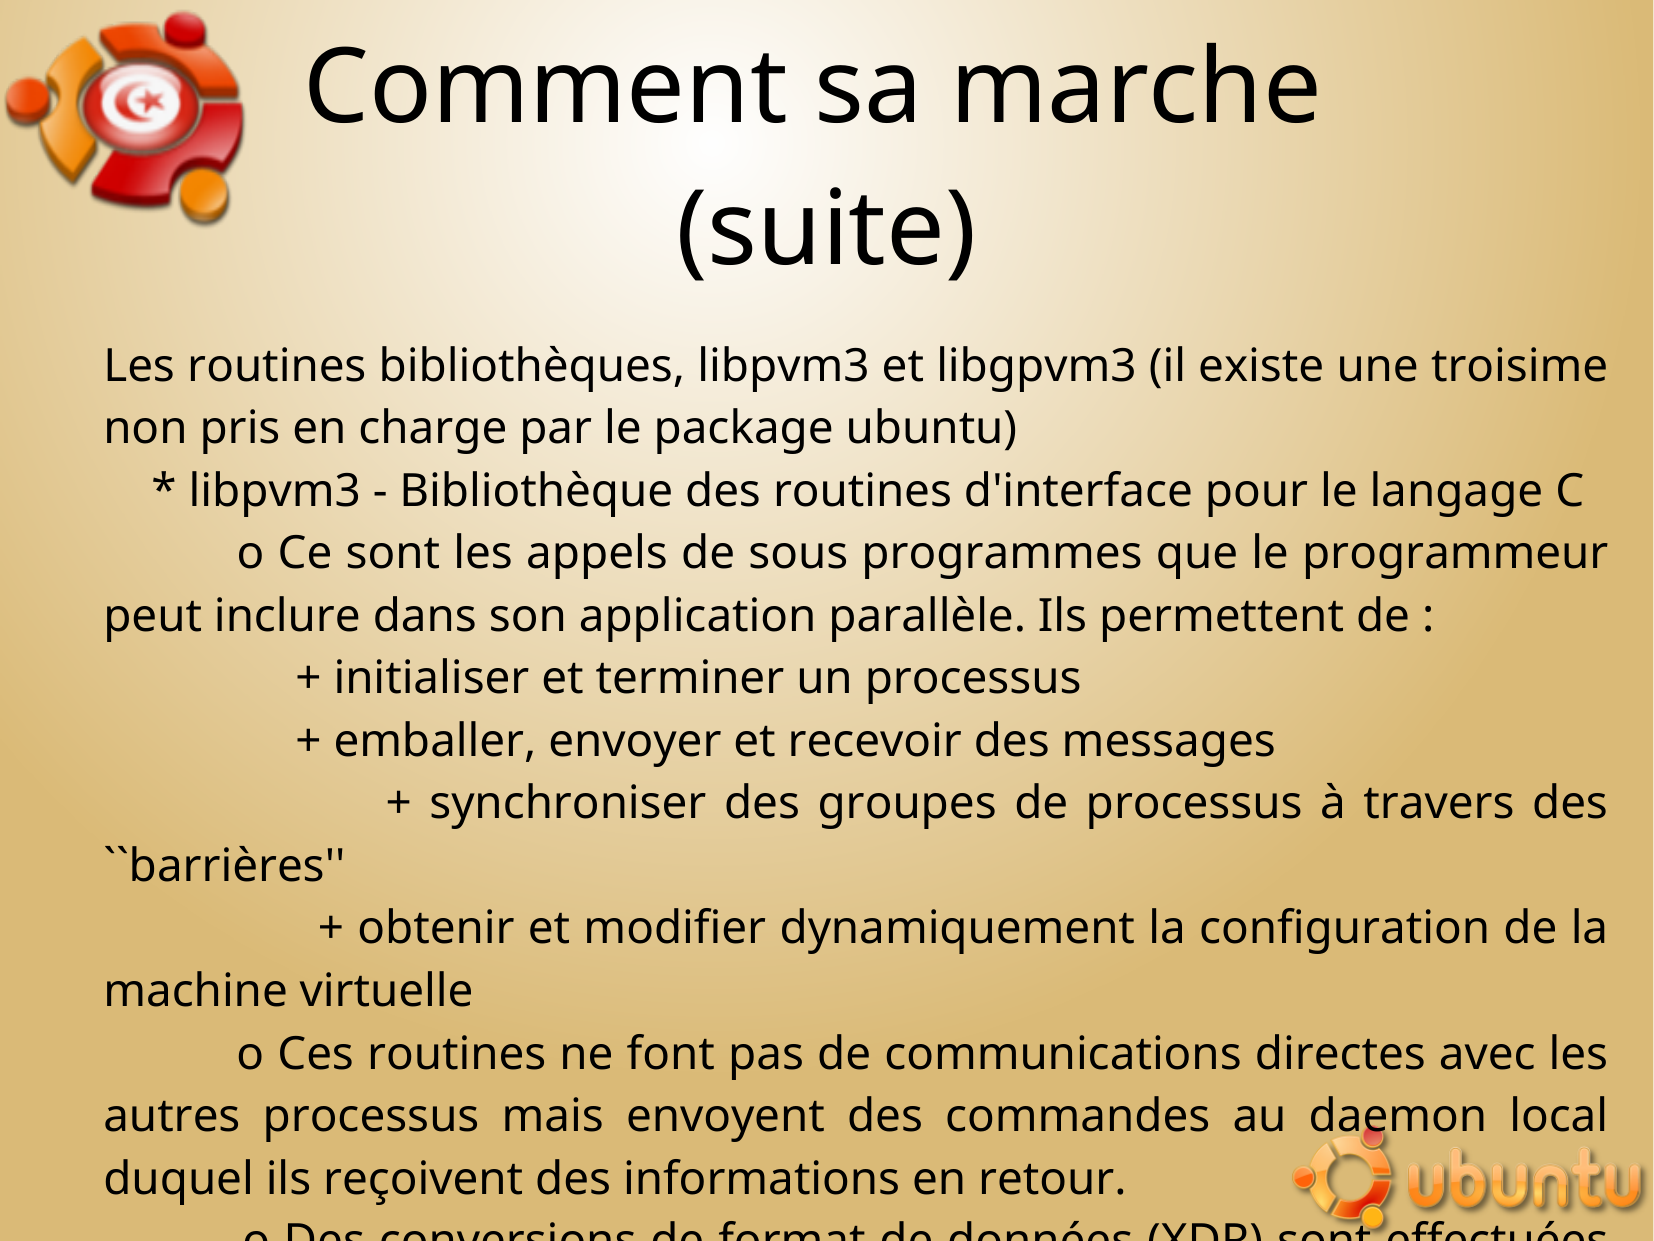

# Comment sa marche (suite)
Les routines bibliothèques, libpvm3 et libgpvm3 (il existe une troisime non pris en charge par le package ubuntu)
 * libpvm3 - Bibliothèque des routines d'interface pour le langage C
 o Ce sont les appels de sous programmes que le programmeur peut inclure dans son application parallèle. Ils permettent de :
 + initialiser et terminer un processus
 + emballer, envoyer et recevoir des messages
 + synchroniser des groupes de processus à travers des ``barrières''
 + obtenir et modifier dynamiquement la configuration de la machine virtuelle
 o Ces routines ne font pas de communications directes avec les autres processus mais envoyent des commandes au daemon local duquel ils reçoivent des informations en retour.
 o Des conversions de format de données (XDR) sont effectuées par défaut entre les machines d'architectures différentes.
 * libgpvm3 - routines additionnelles pour utiliser les groupes de processus dynamiques.